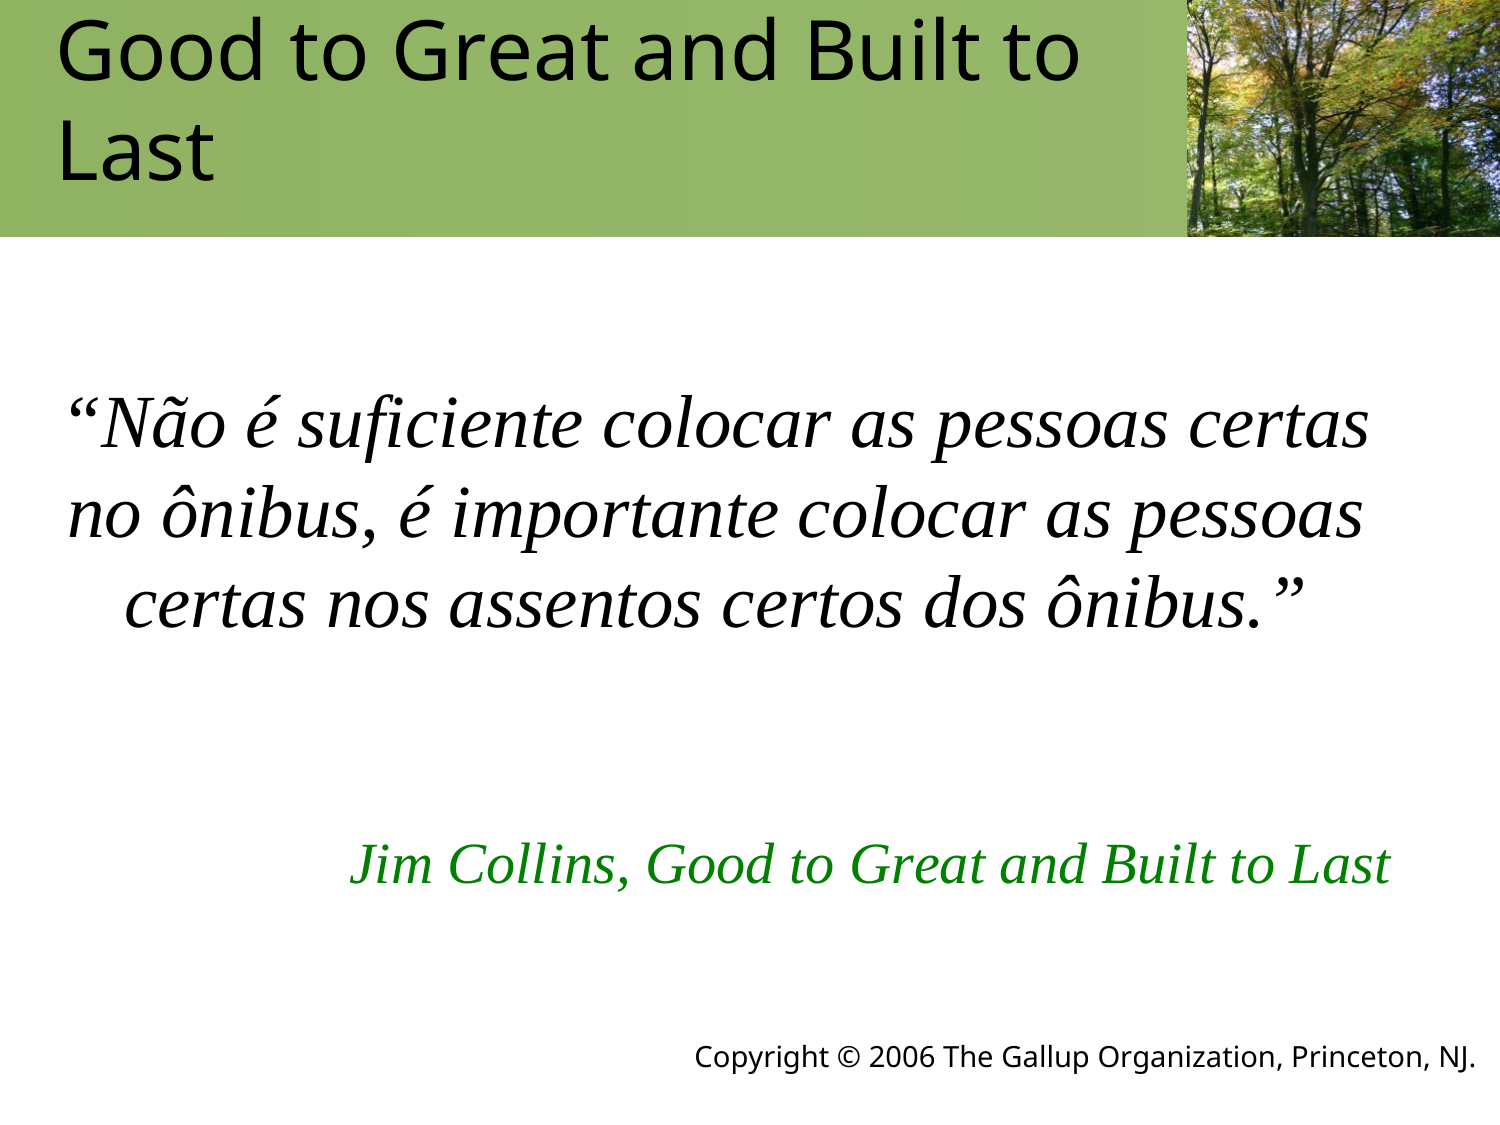

# Good to Great and Built to Last
“Não é suficiente colocar as pessoas certas no ônibus, é importante colocar as pessoas certas nos assentos certos dos ônibus.”
Jim Collins, Good to Great and Built to Last
Copyright © 2006 The Gallup Organization, Princeton, NJ.